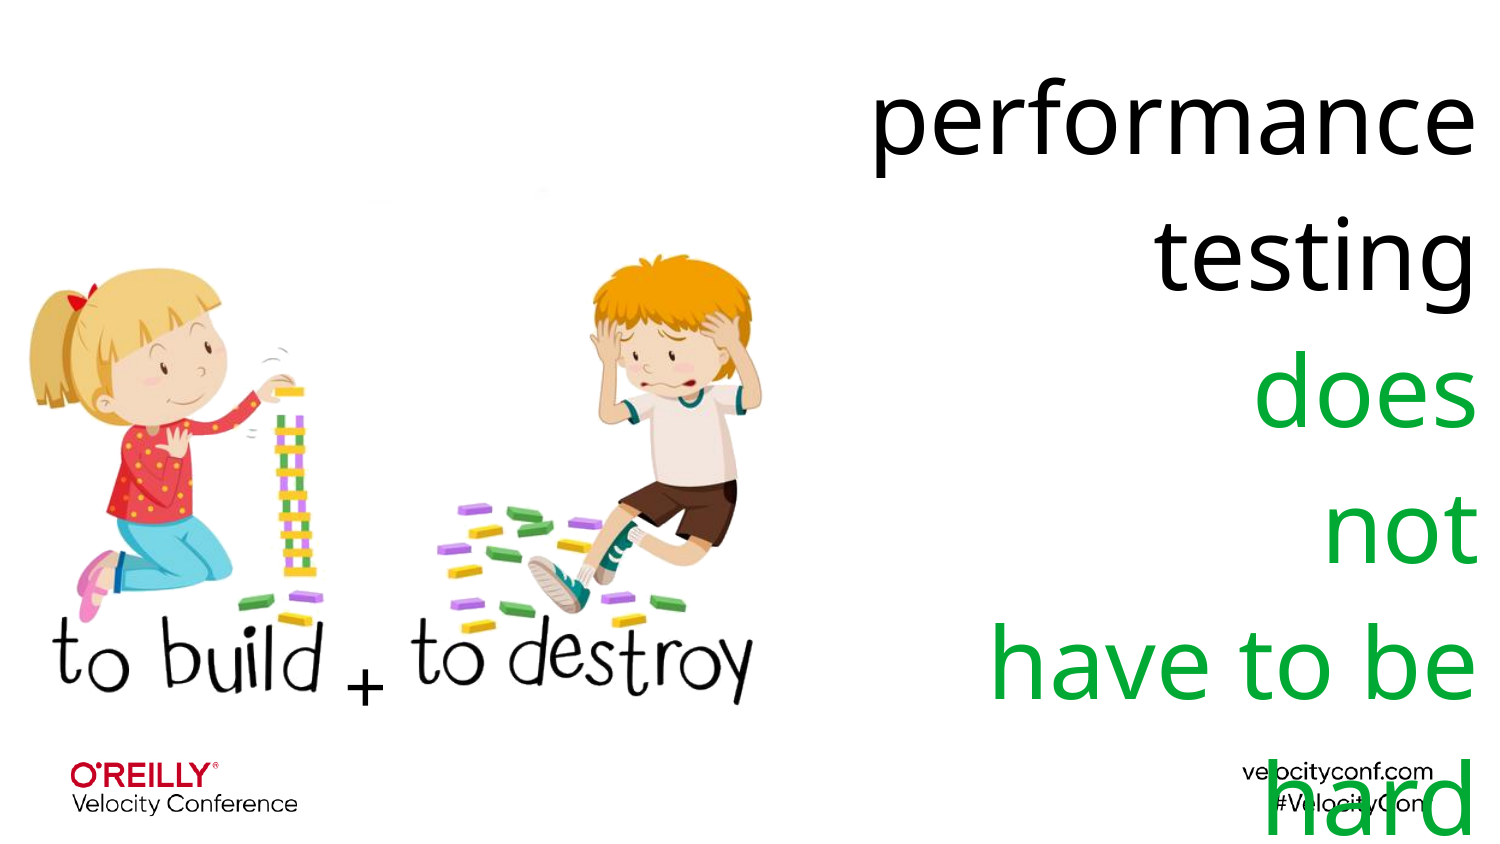

performance
testing
does
not
have to be
hard
+